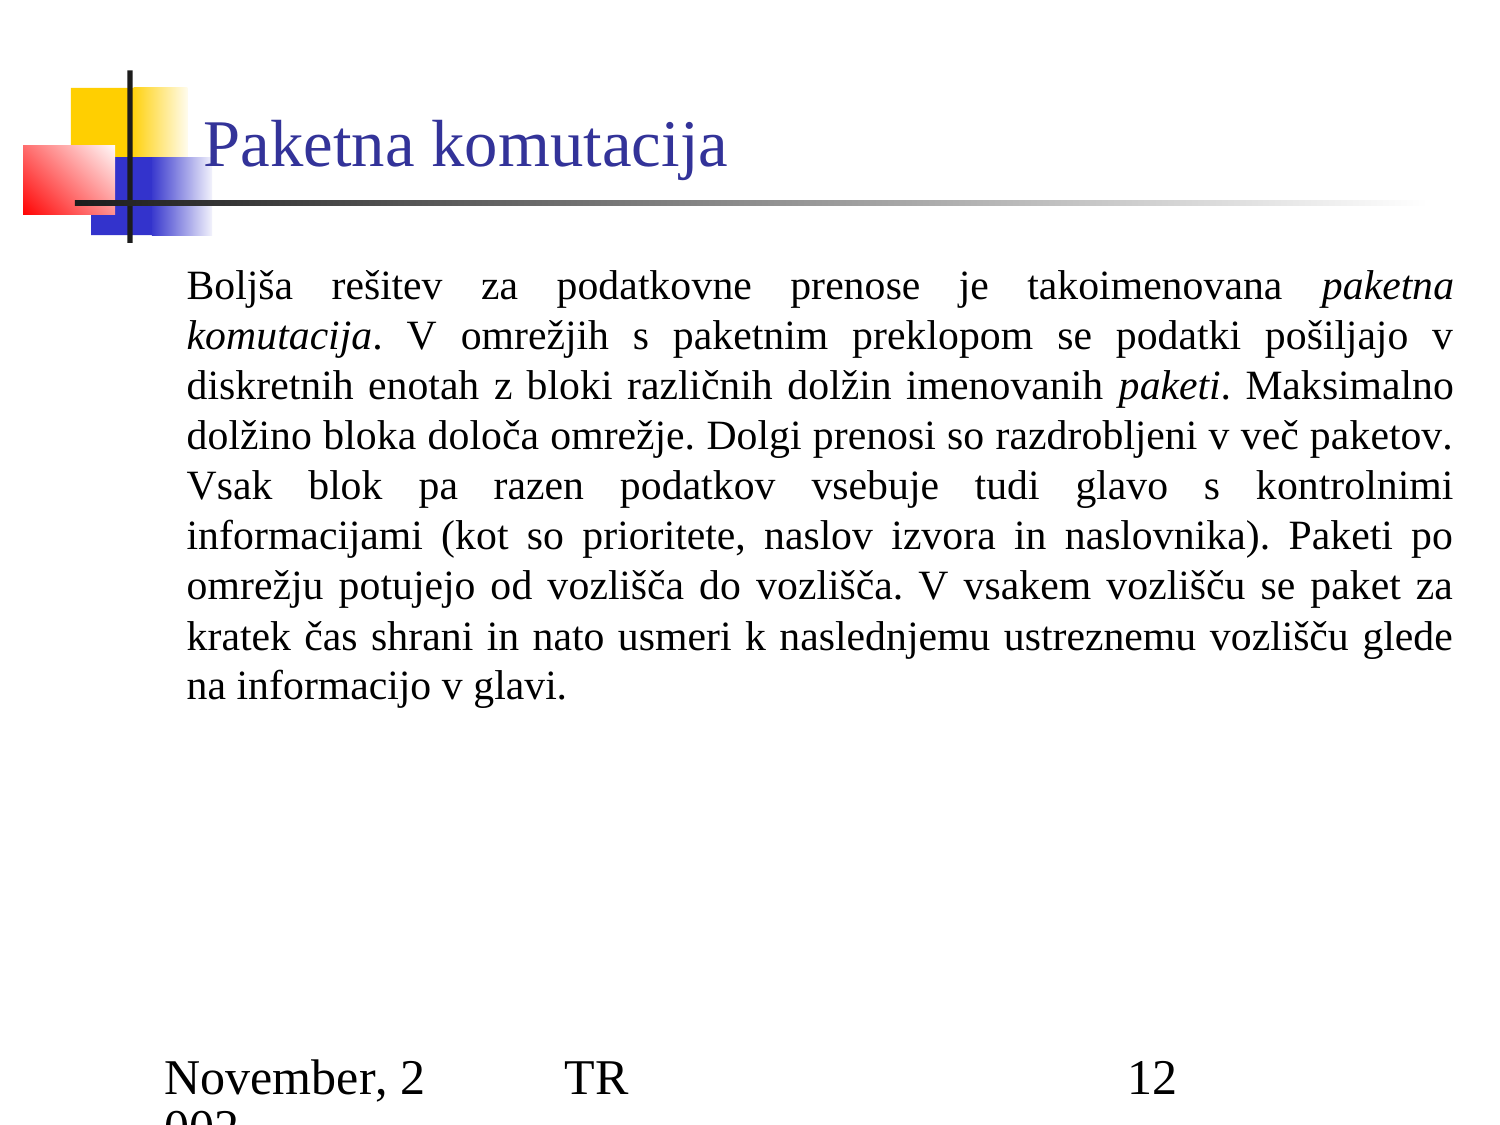

# Paketna komutacija
	Boljša rešitev za podatkovne prenose je takoimenovana paketna komutacija. V omrežjih s paketnim preklopom se podatki pošiljajo v diskretnih enotah z bloki različnih dolžin imenovanih paketi. Maksimalno dolžino bloka določa omrežje. Dolgi prenosi so razdrobljeni v več paketov. Vsak blok pa razen podatkov vsebuje tudi glavo s kontrolnimi informacijami (kot so prioritete, naslov izvora in naslovnika). Paketi po omrežju potujejo od vozlišča do vozlišča. V vsakem vozlišču se paket za kratek čas shrani in nato usmeri k naslednjemu ustreznemu vozlišču glede na informacijo v glavi.
November, 2002
TR
12